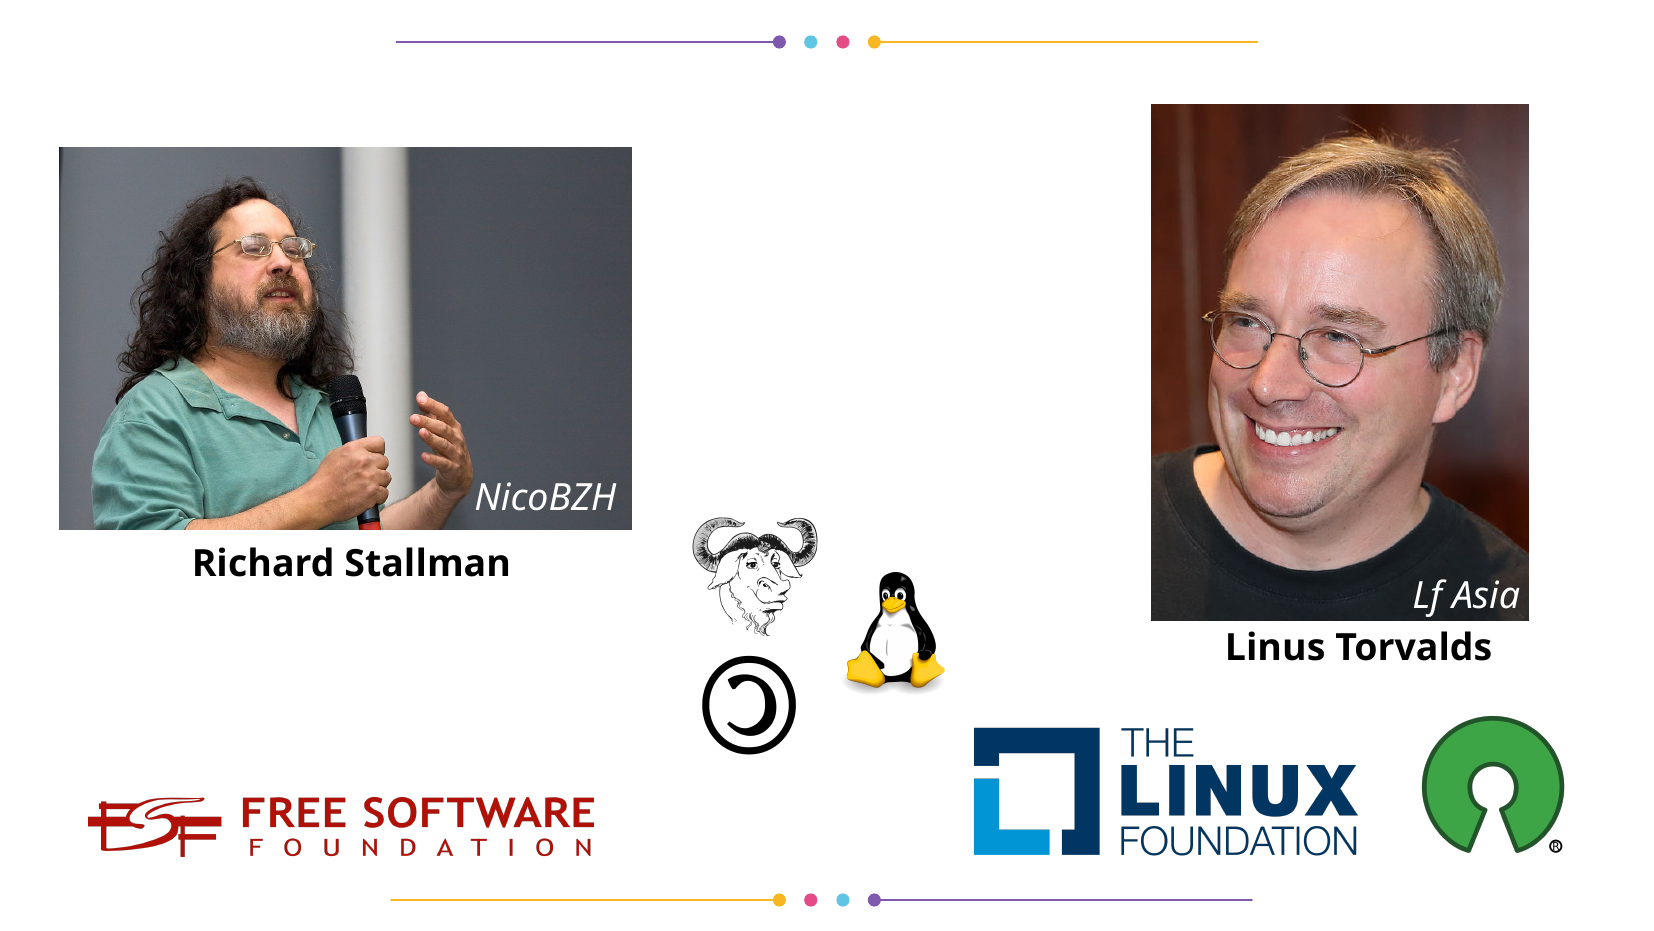

NicoBZH
Richard Stallman
 Lf Asia
Linus Torvalds
 Lf Asia